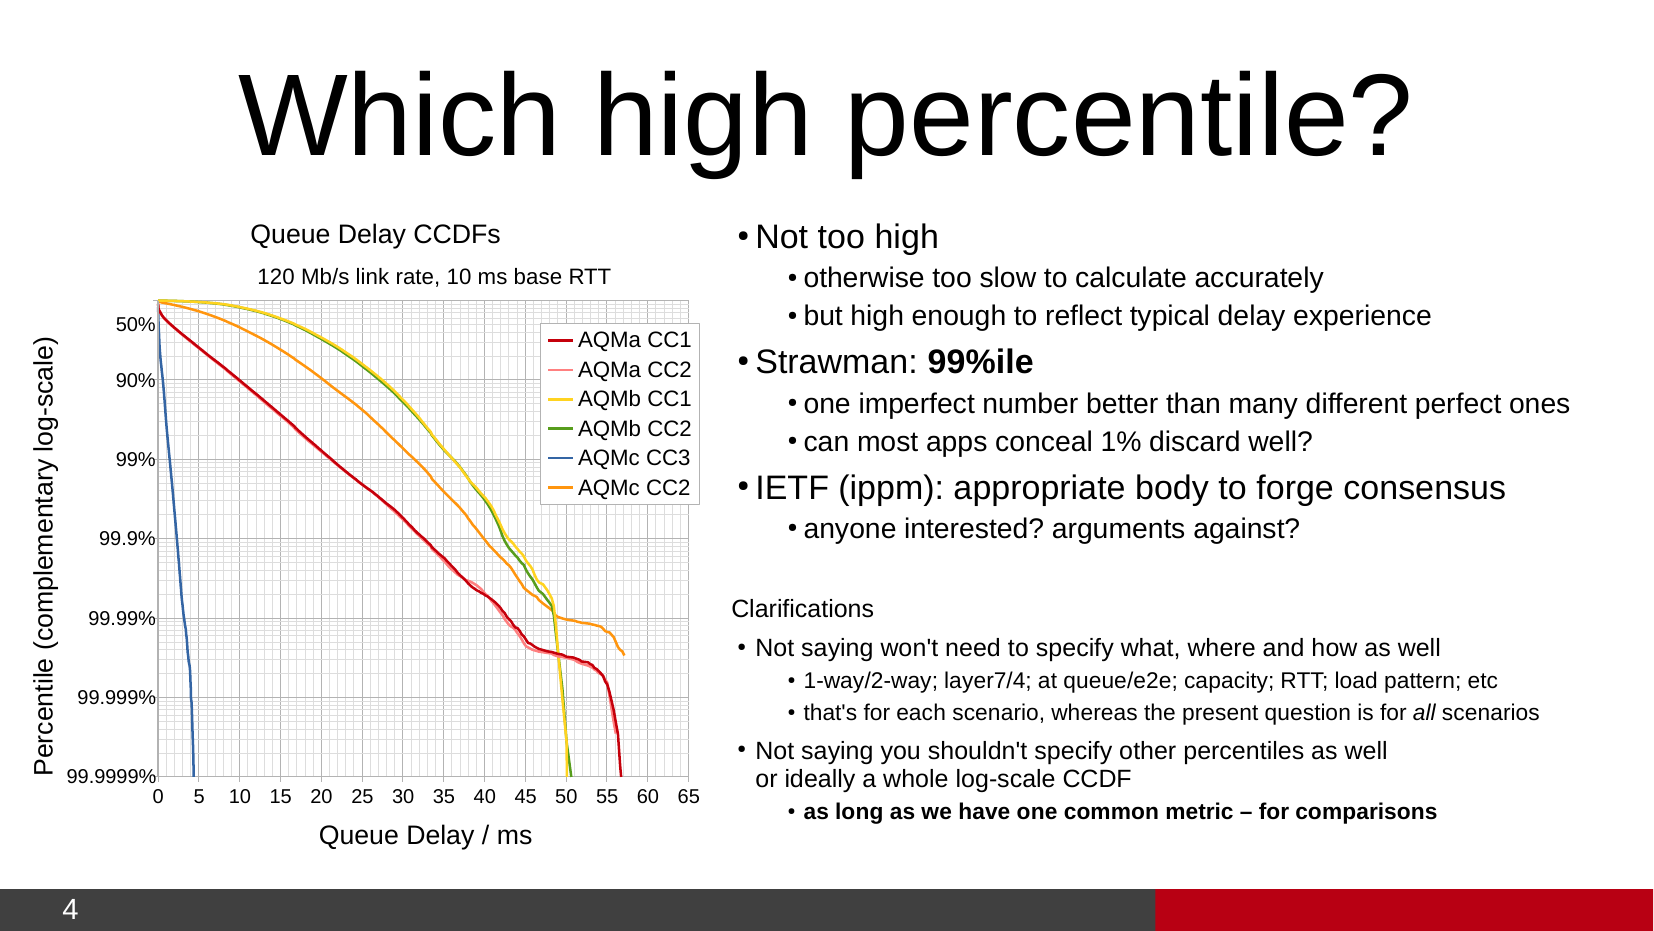

# Which high percentile?
Not too high
otherwise too slow to calculate accurately
but high enough to reflect typical delay experience
Strawman: 99%ile
one imperfect number better than many different perfect ones
can most apps conceal 1% discard well?
IETF (ippm): appropriate body to forge consensus
anyone interested? arguments against?
Clarifications
Not saying won't need to specify what, where and how as well
1-way/2-way; layer7/4; at queue/e2e; capacity; RTT; load pattern; etc
that's for each scenario, whereas the present question is for all scenarios
Not saying you shouldn't specify other percentiles as well
or ideally a whole log-scale CCDF
as long as we have one common metric – for comparisons
4